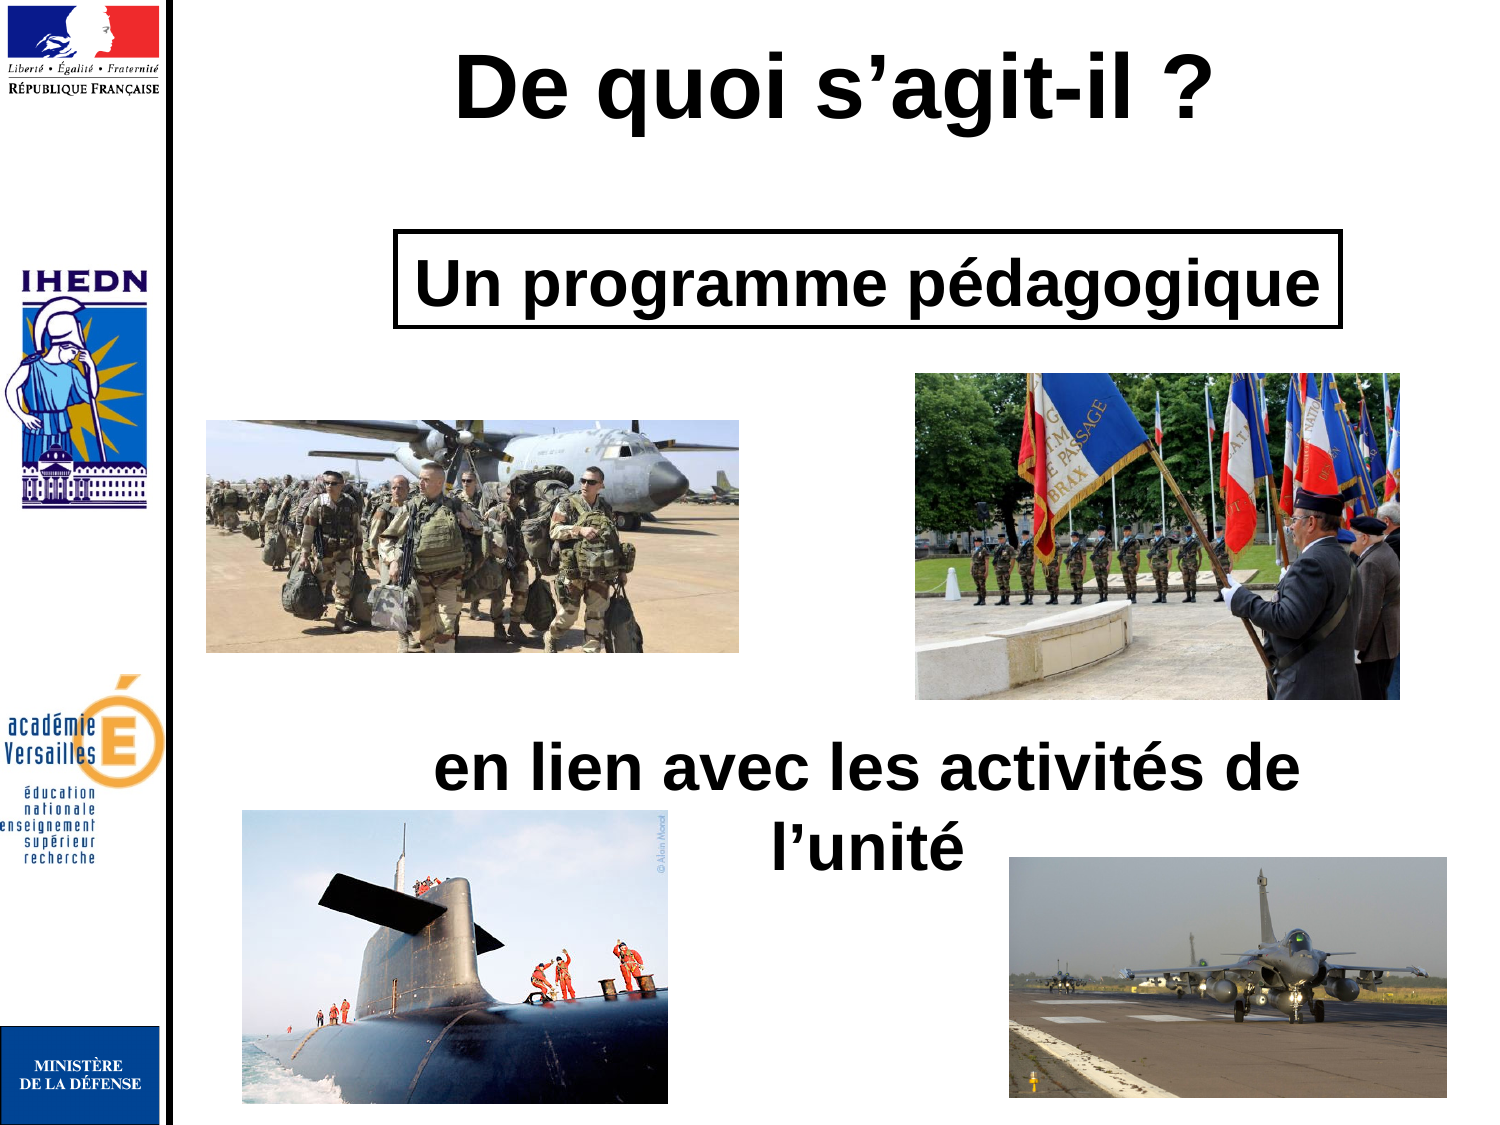

De quoi s’agit-il ?
Un programme pédagogique
en lien avec les activités de l’unité